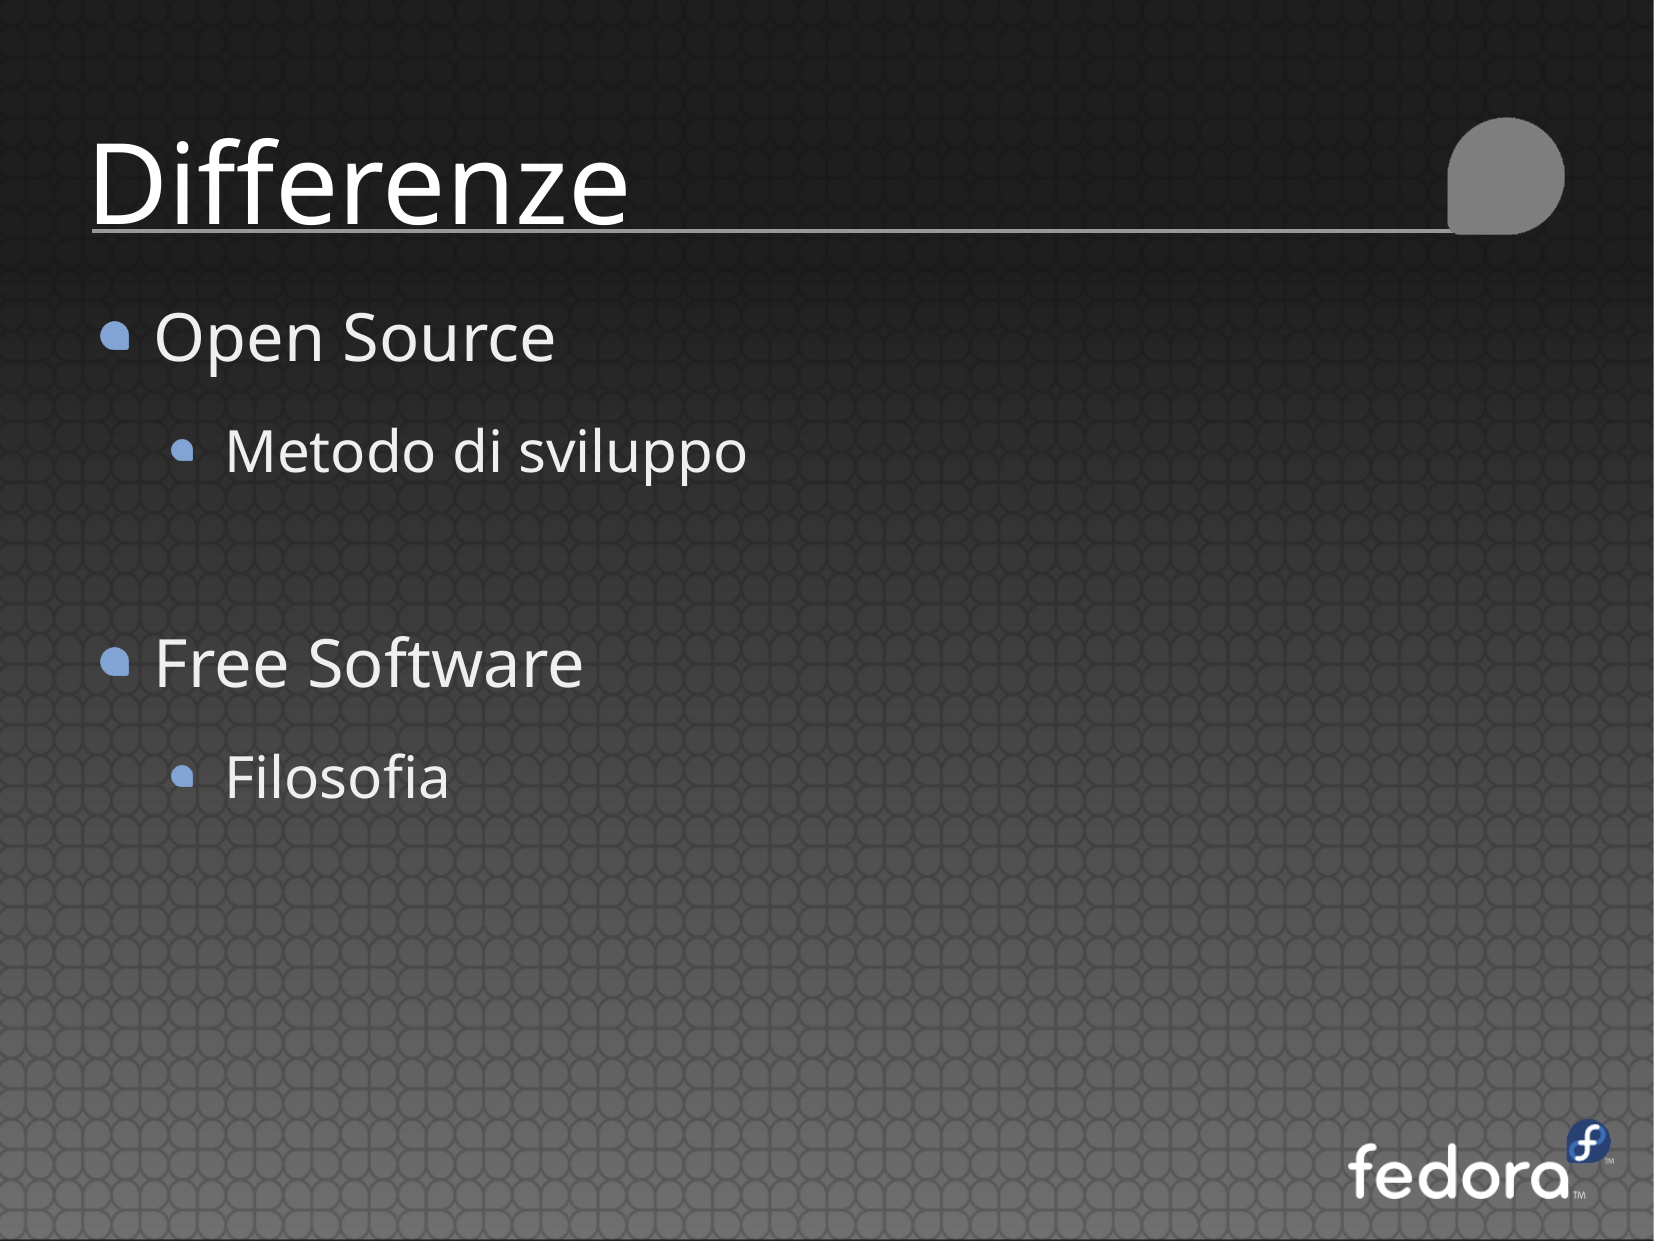

# Differenze
Open Source
Metodo di sviluppo
Free Software
Filosofia